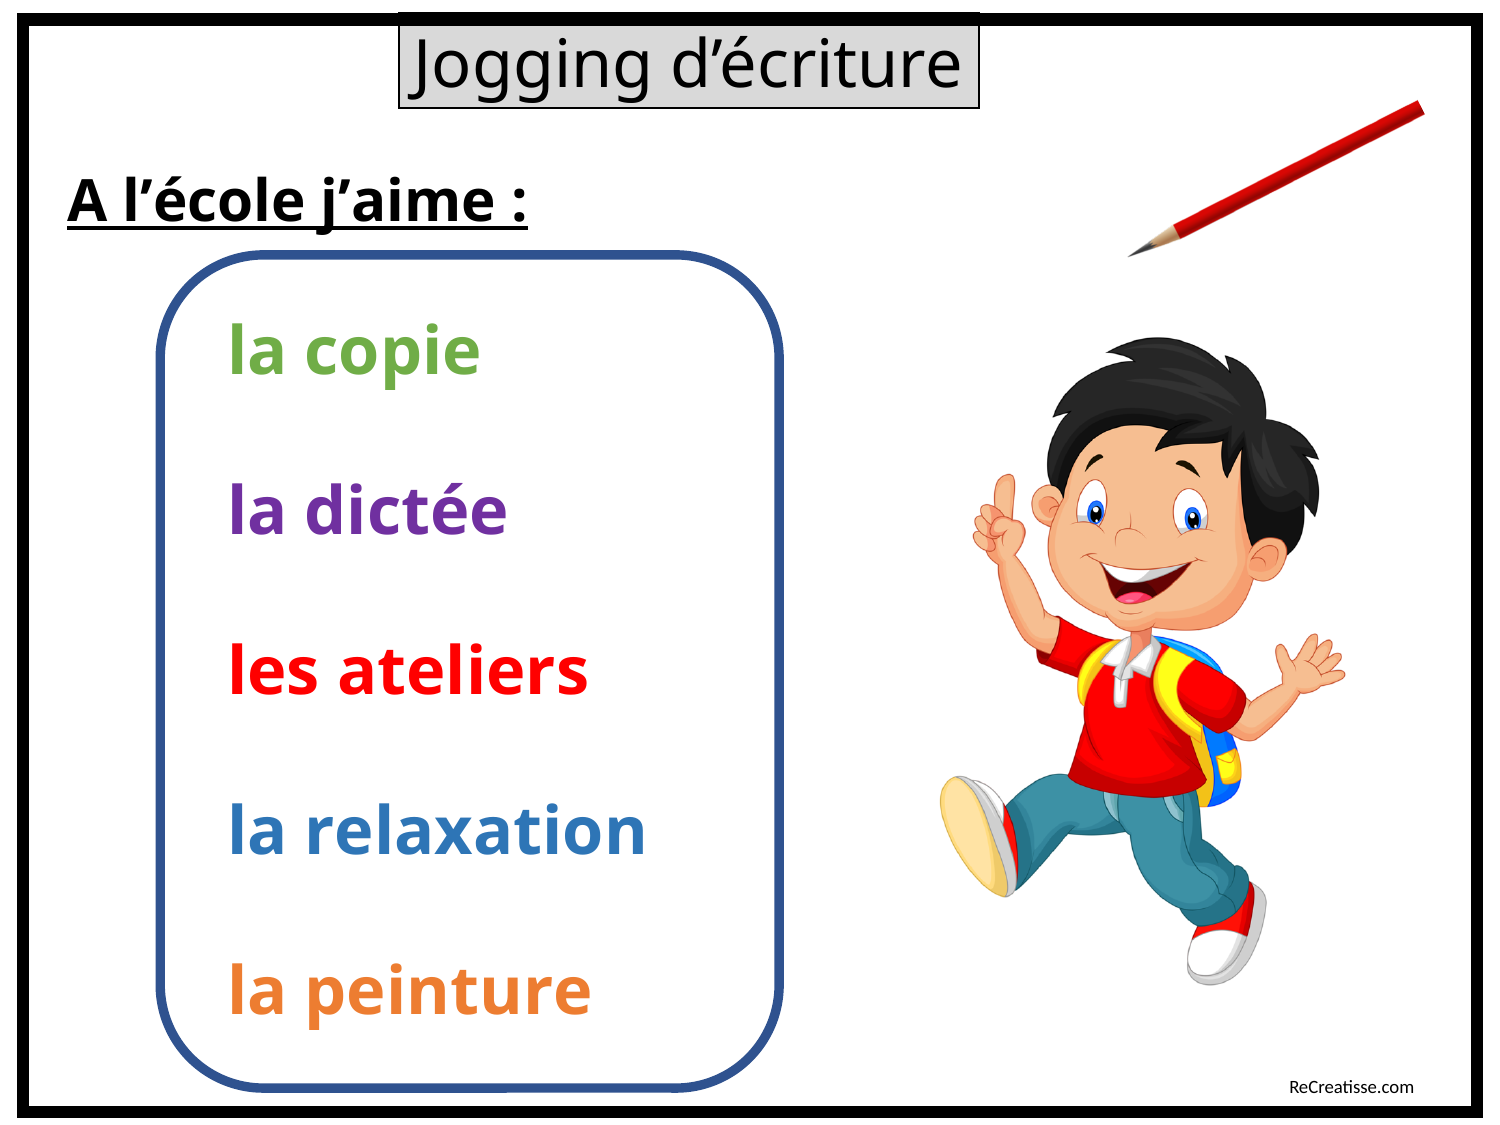

Jogging d’écriture
A l’école j’aime :
la copie
la dictée
les ateliers
la relaxation
la peinture
ReCreatisse.com